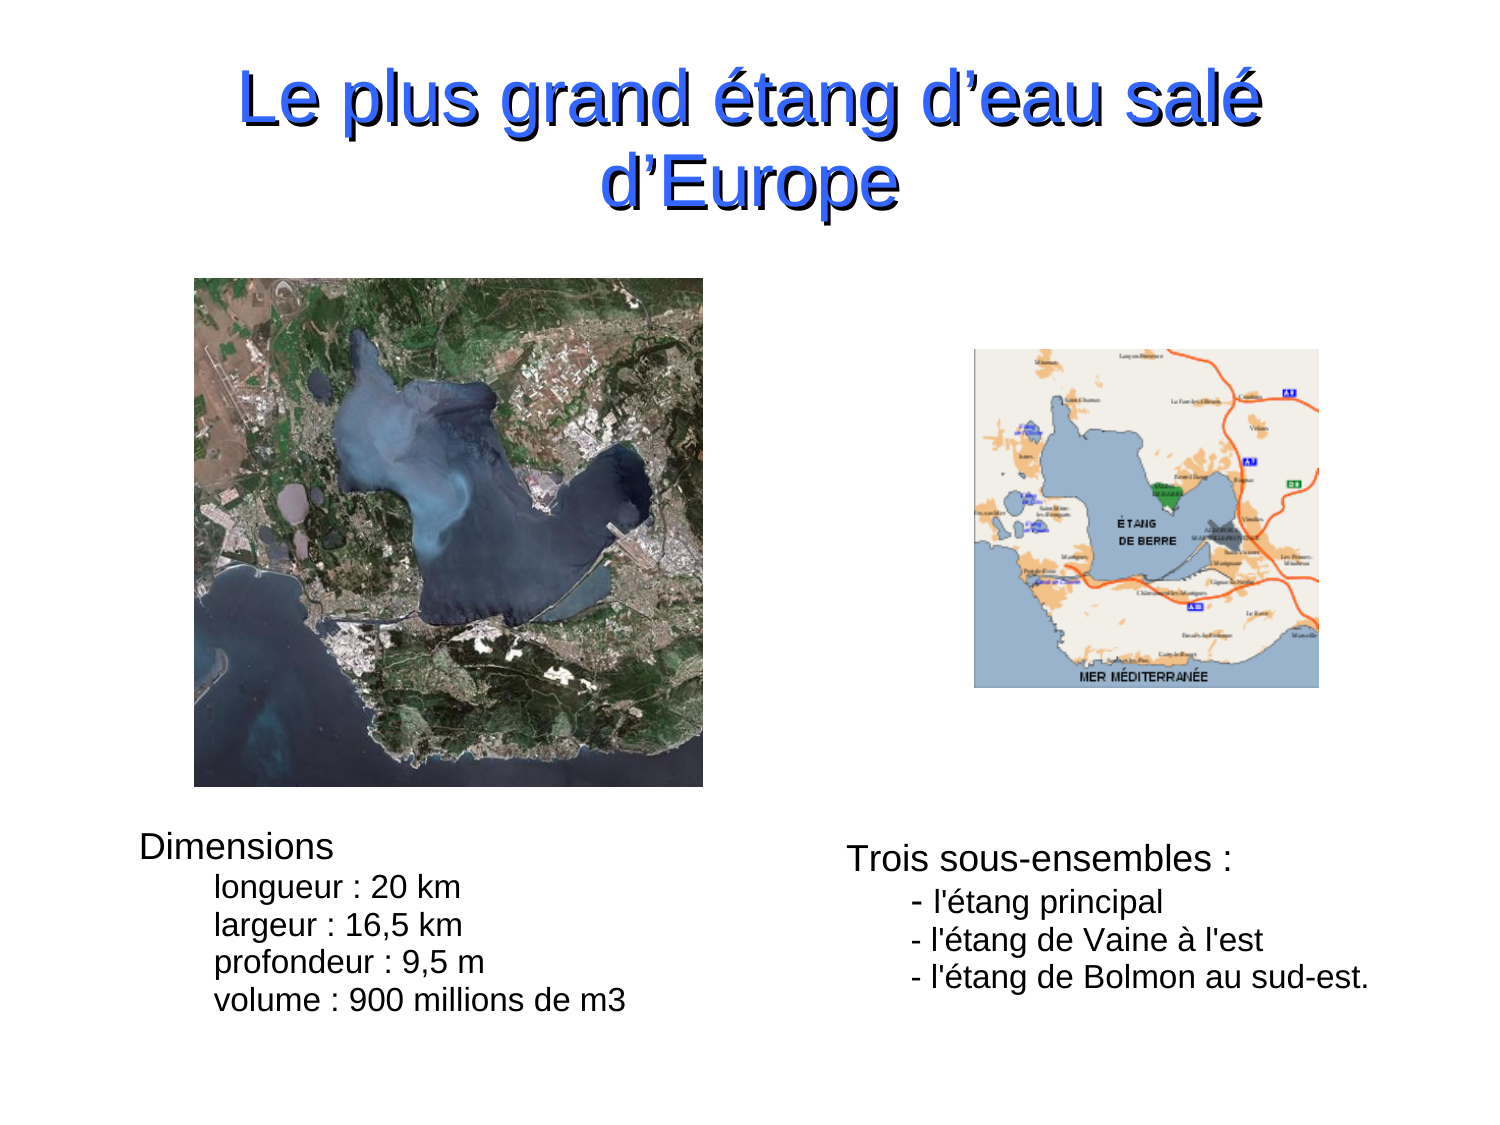

# Le plus grand étang d’eau salé d’Europe
 Trois sous-ensembles :
- l'étang principal
- l'étang de Vaine à l'est
- l'étang de Bolmon au sud-est.
Dimensions
longueur : 20 km
largeur : 16,5 km
profondeur : 9,5 m
volume : 900 millions de m3